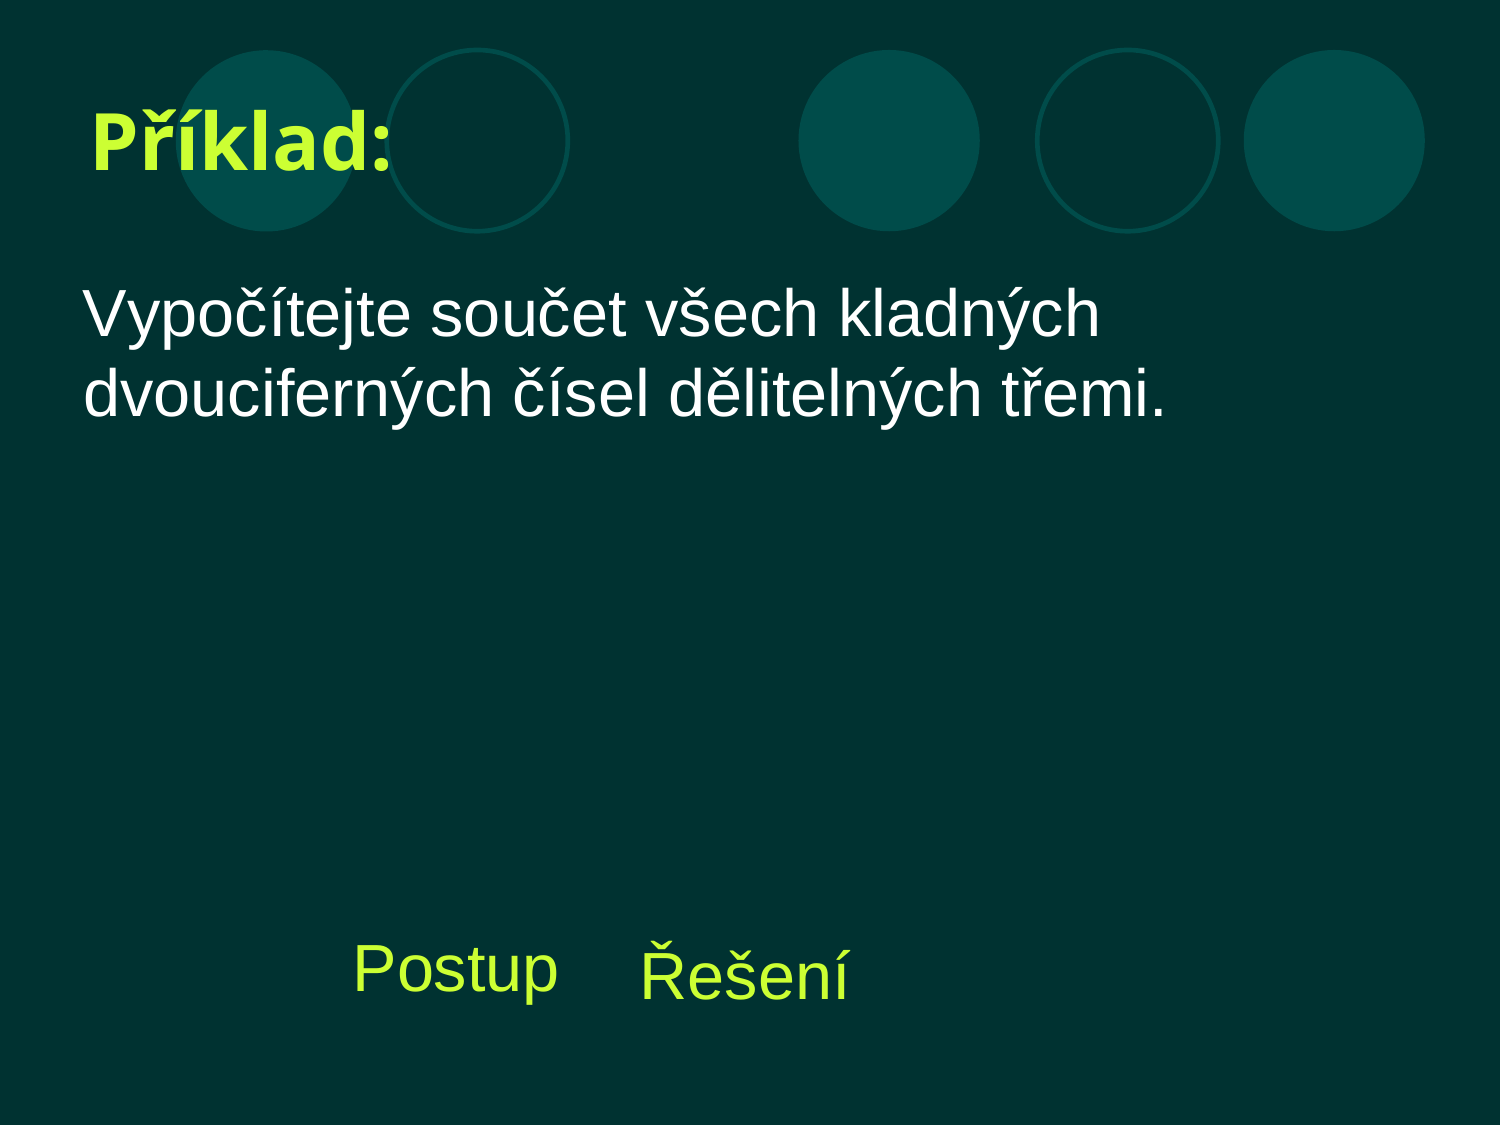

# Příklad:
 Vypočítejte součet všech kladných dvouciferných čísel dělitelných třemi.
Postup
Řešení